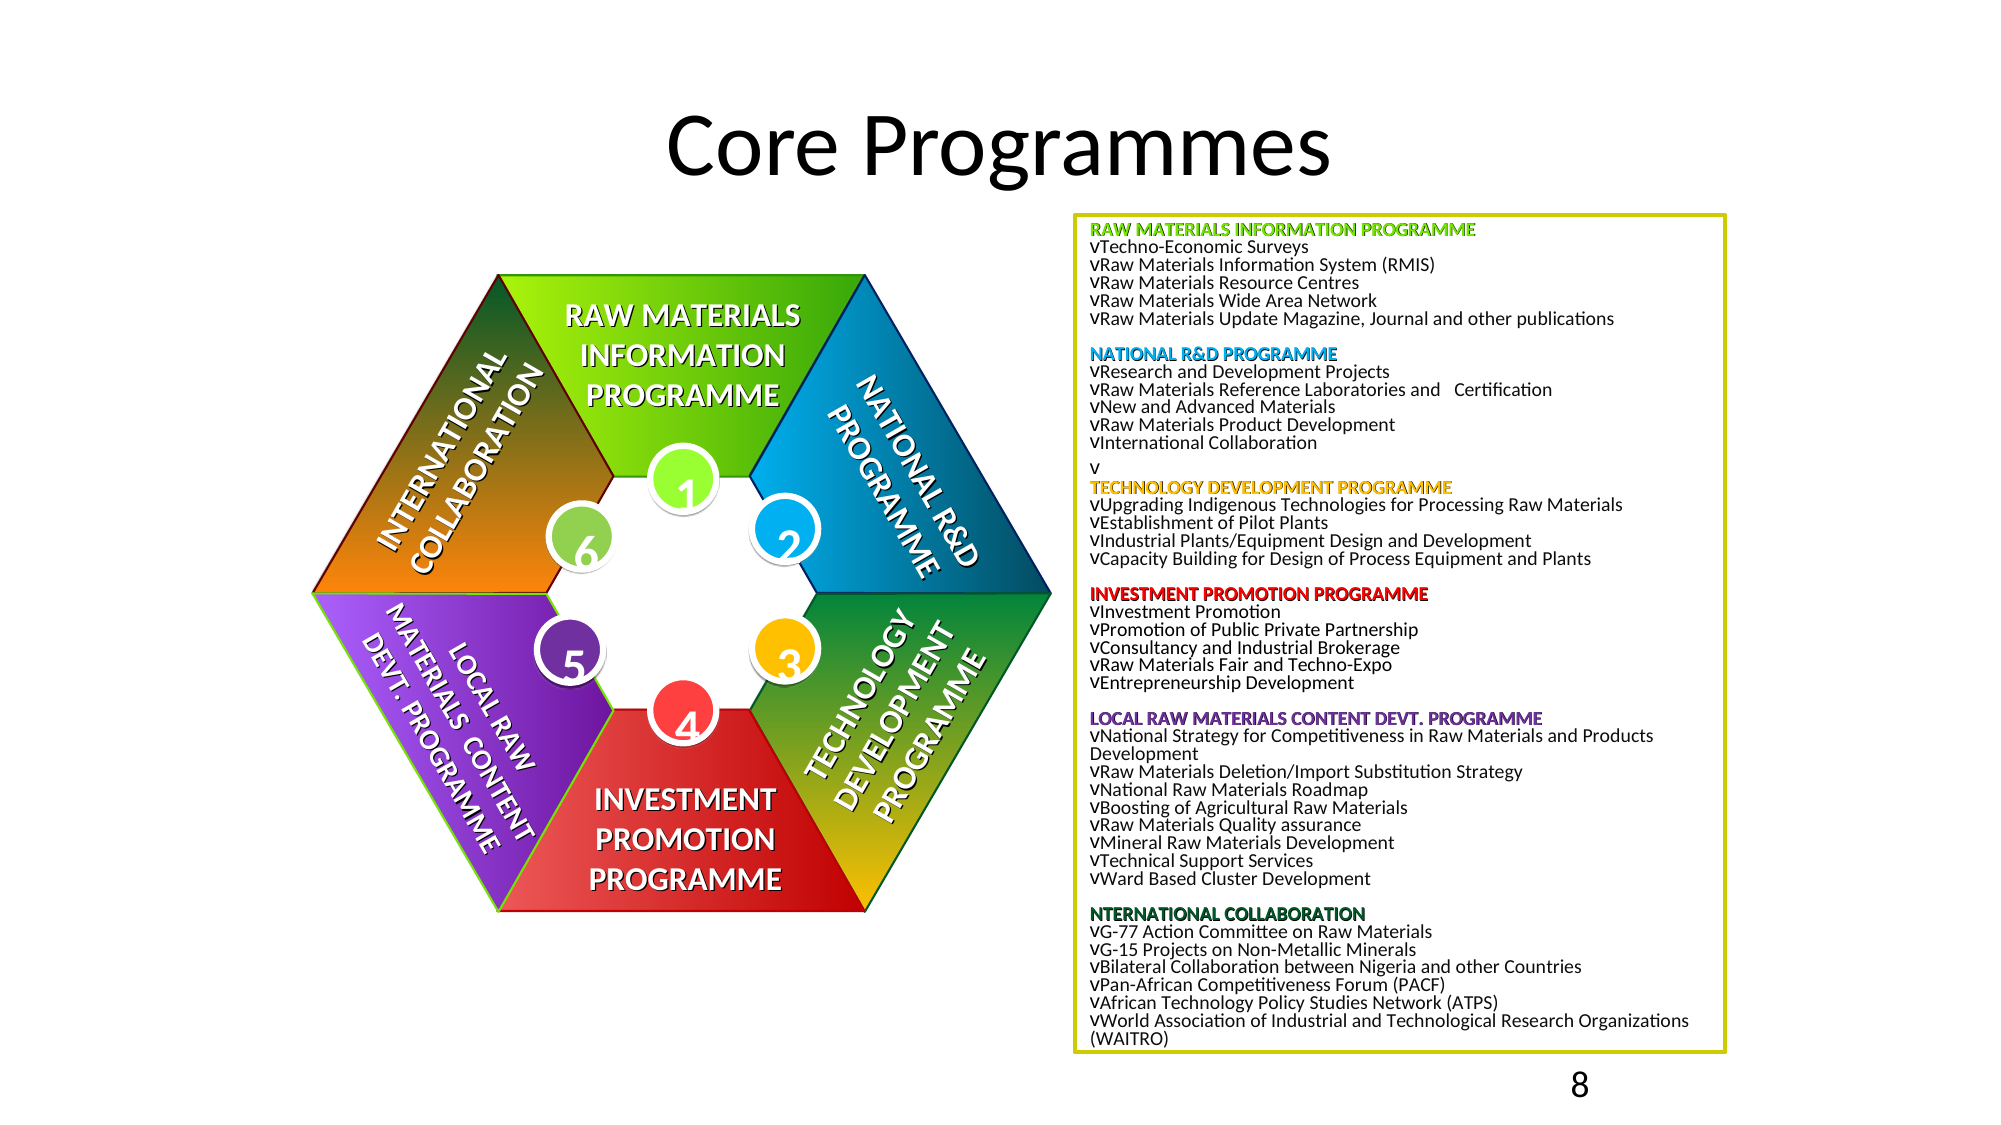

# Core Programmes
RAW MATERIALS INFORMATION PROGRAMME
Techno-Economic Surveys
Raw Materials Information System (RMIS)
Raw Materials Resource Centres
Raw Materials Wide Area Network
Raw Materials Update Magazine, Journal and other publications
NATIONAL R&D PROGRAMME
Research and Development Projects
Raw Materials Reference Laboratories and Certification
New and Advanced Materials
Raw Materials Product Development
International Collaboration
TECHNOLOGY DEVELOPMENT PROGRAMME
Upgrading Indigenous Technologies for Processing Raw Materials
Establishment of Pilot Plants
Industrial Plants/Equipment Design and Development
Capacity Building for Design of Process Equipment and Plants
INVESTMENT PROMOTION PROGRAMME
Investment Promotion
Promotion of Public Private Partnership
Consultancy and Industrial Brokerage
Raw Materials Fair and Techno-Expo
Entrepreneurship Development
LOCAL RAW MATERIALS CONTENT DEVT. PROGRAMME
National Strategy for Competitiveness in Raw Materials and Products Development
Raw Materials Deletion/Import Substitution Strategy
National Raw Materials Roadmap
Boosting of Agricultural Raw Materials
Raw Materials Quality assurance
Mineral Raw Materials Development
Technical Support Services
Ward Based Cluster Development
NTERNATIONAL COLLABORATION
G-77 Action Committee on Raw Materials
G-15 Projects on Non-Metallic Minerals
Bilateral Collaboration between Nigeria and other Countries
Pan-African Competitiveness Forum (PACF)
African Technology Policy Studies Network (ATPS)
World Association of Industrial and Technological Research Organizations (WAITRO)
RAW MATERIALS
INFORMATION
PROGRAMME
INTERNATIONAL
COLLABORATION
NATIONAL R&D
PROGRAMME
1
2
6
3
5
TECHNOLOGY
DEVELOPMENT
PROGRAMME
LOCAL RAW
MATERIALS CONTENT
DEVT. PROGRAMME
4
INVESTMENT
PROMOTION
PROGRAMME